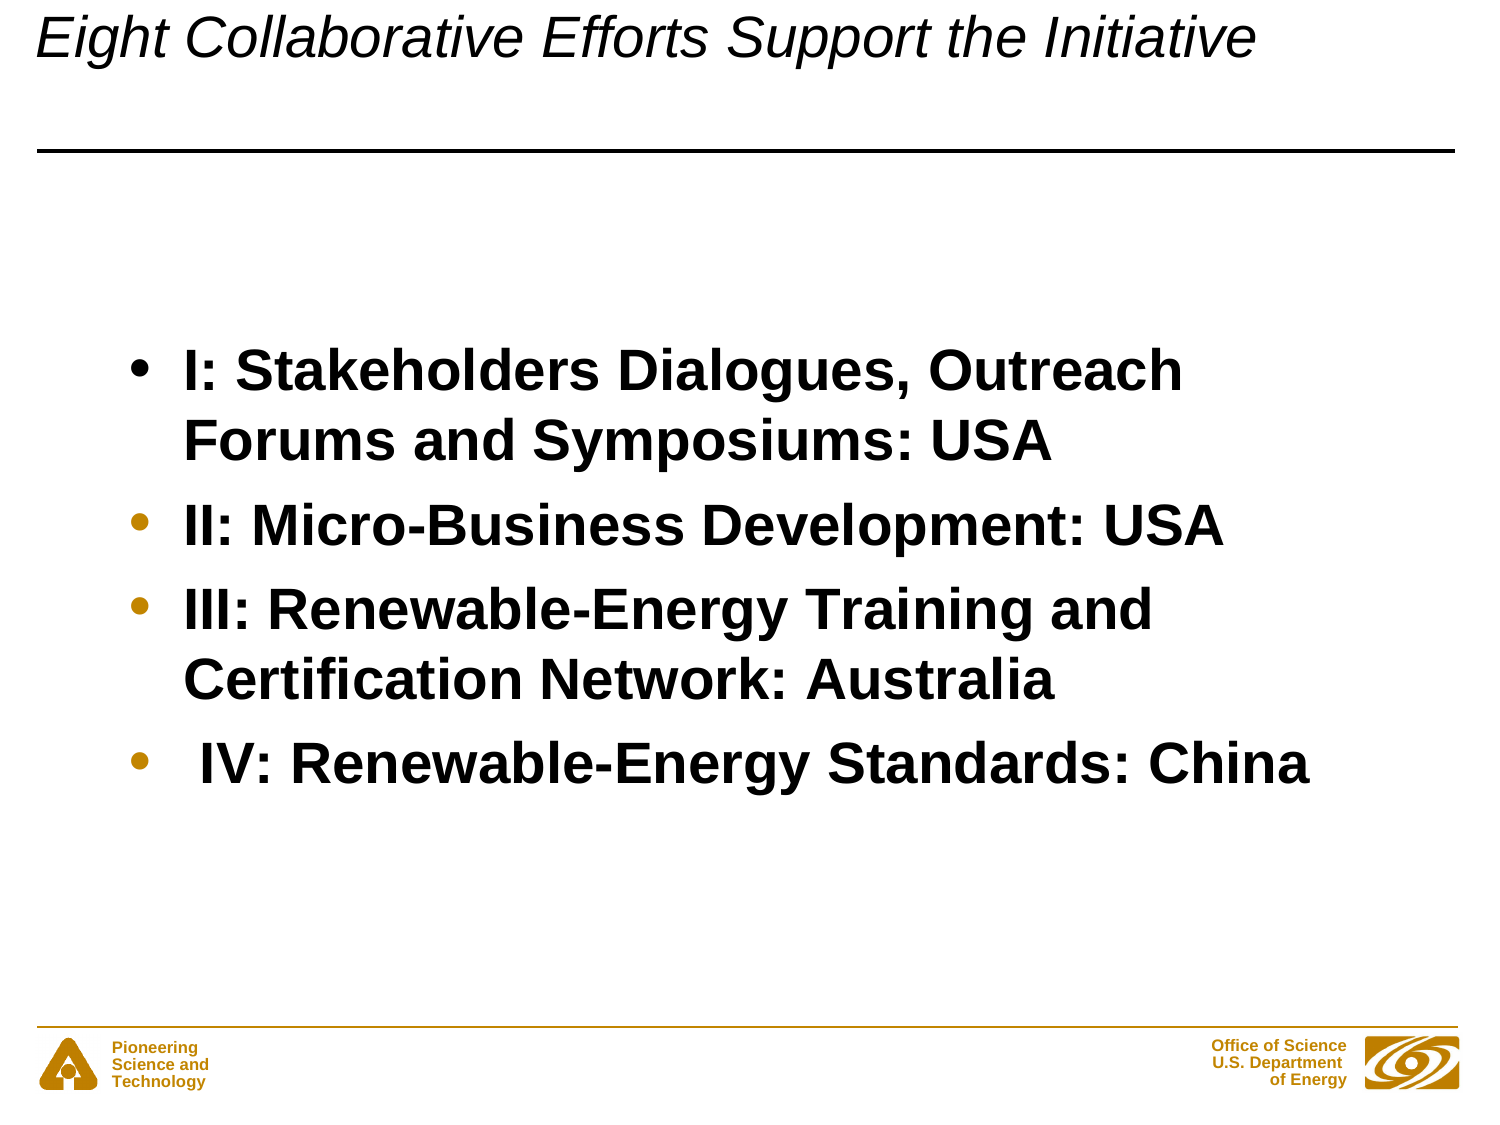

# Eight Collaborative Efforts Support the Initiative
I: Stakeholders Dialogues, Outreach Forums and Symposiums: USA
II: Micro-Business Development: USA
III: Renewable-Energy Training and Certification Network: Australia
 IV: Renewable-Energy Standards: China